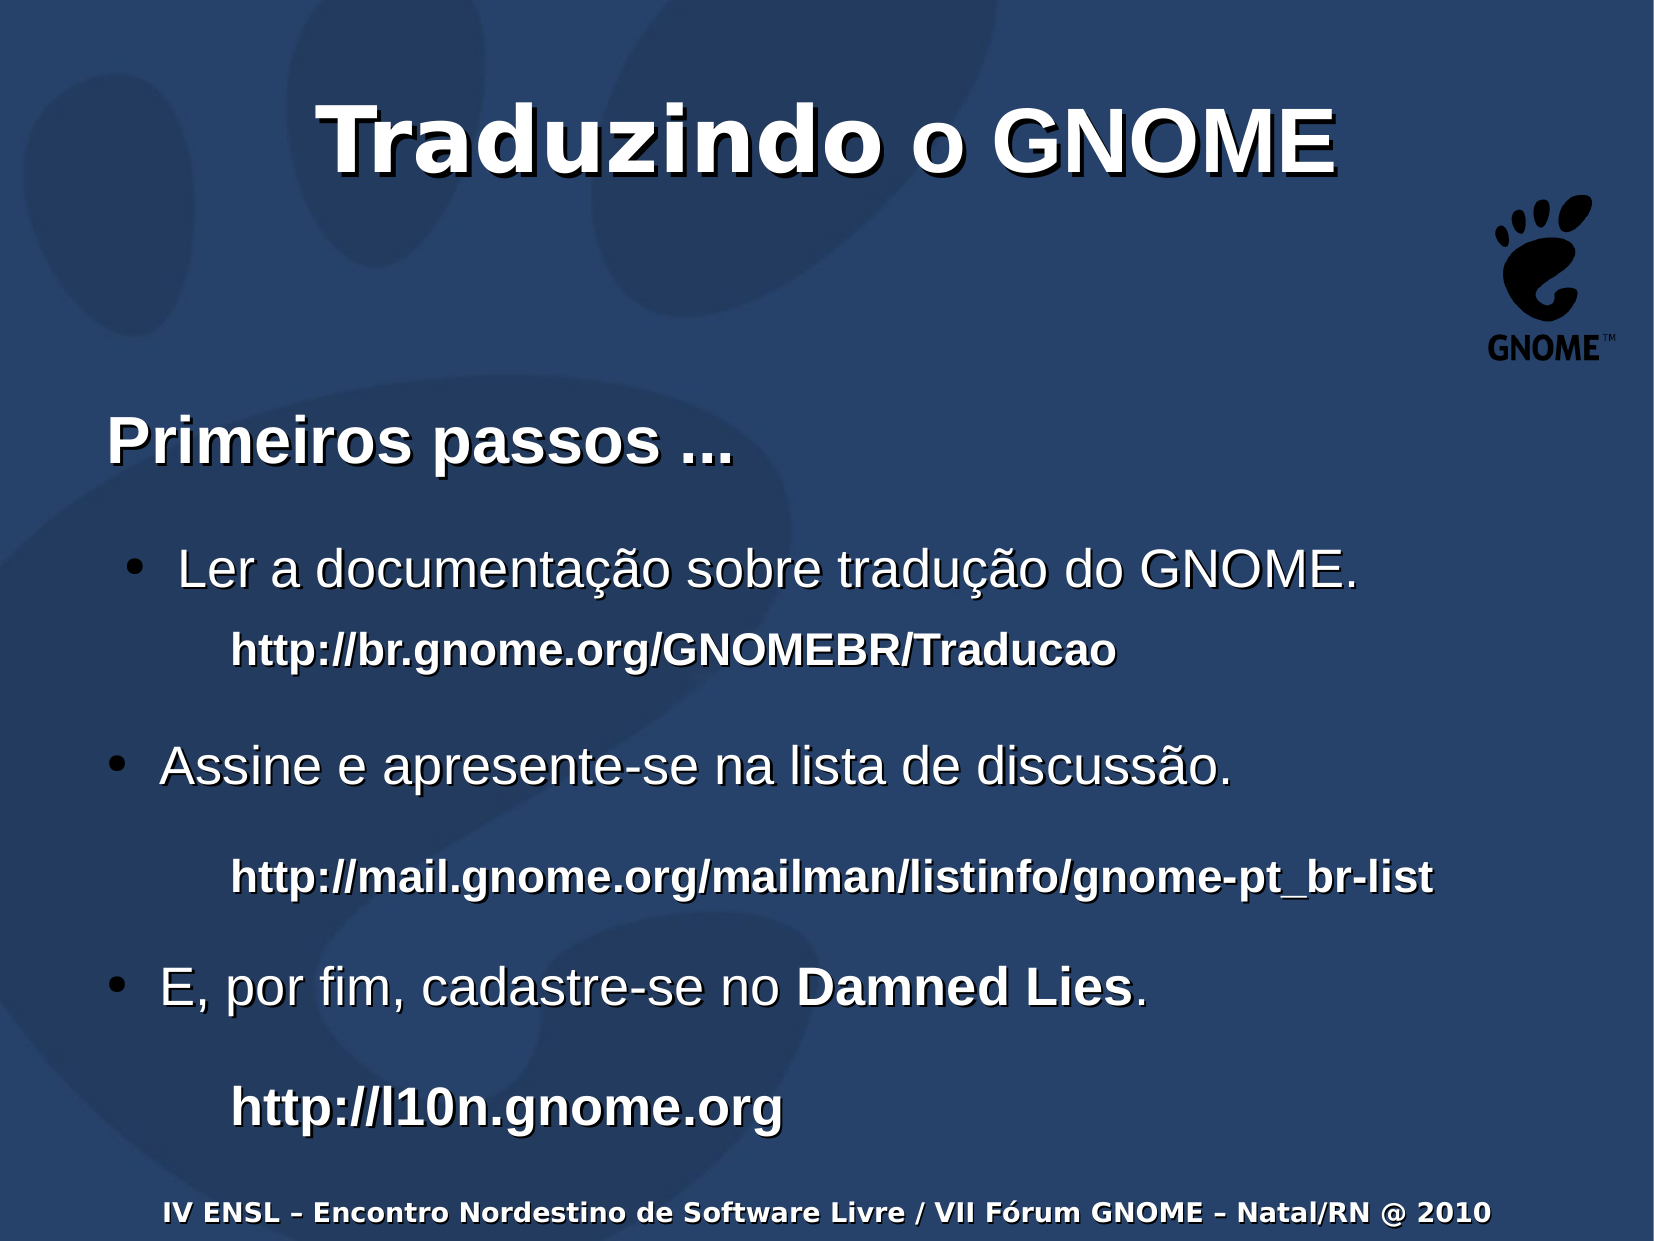

# Traduzindo o GNOME
Primeiros passos ...
Ler a documentação sobre tradução do GNOME. http://br.gnome.org/GNOMEBR/Traducao
Assine e apresente-se na lista de discussão.
http://mail.gnome.org/mailman/listinfo/gnome-pt_br-list
E, por fim, cadastre-se no Damned Lies.
http://l10n.gnome.org
IV ENSL – Encontro Nordestino de Software Livre / VII Fórum GNOME – Natal/RN @ 2010